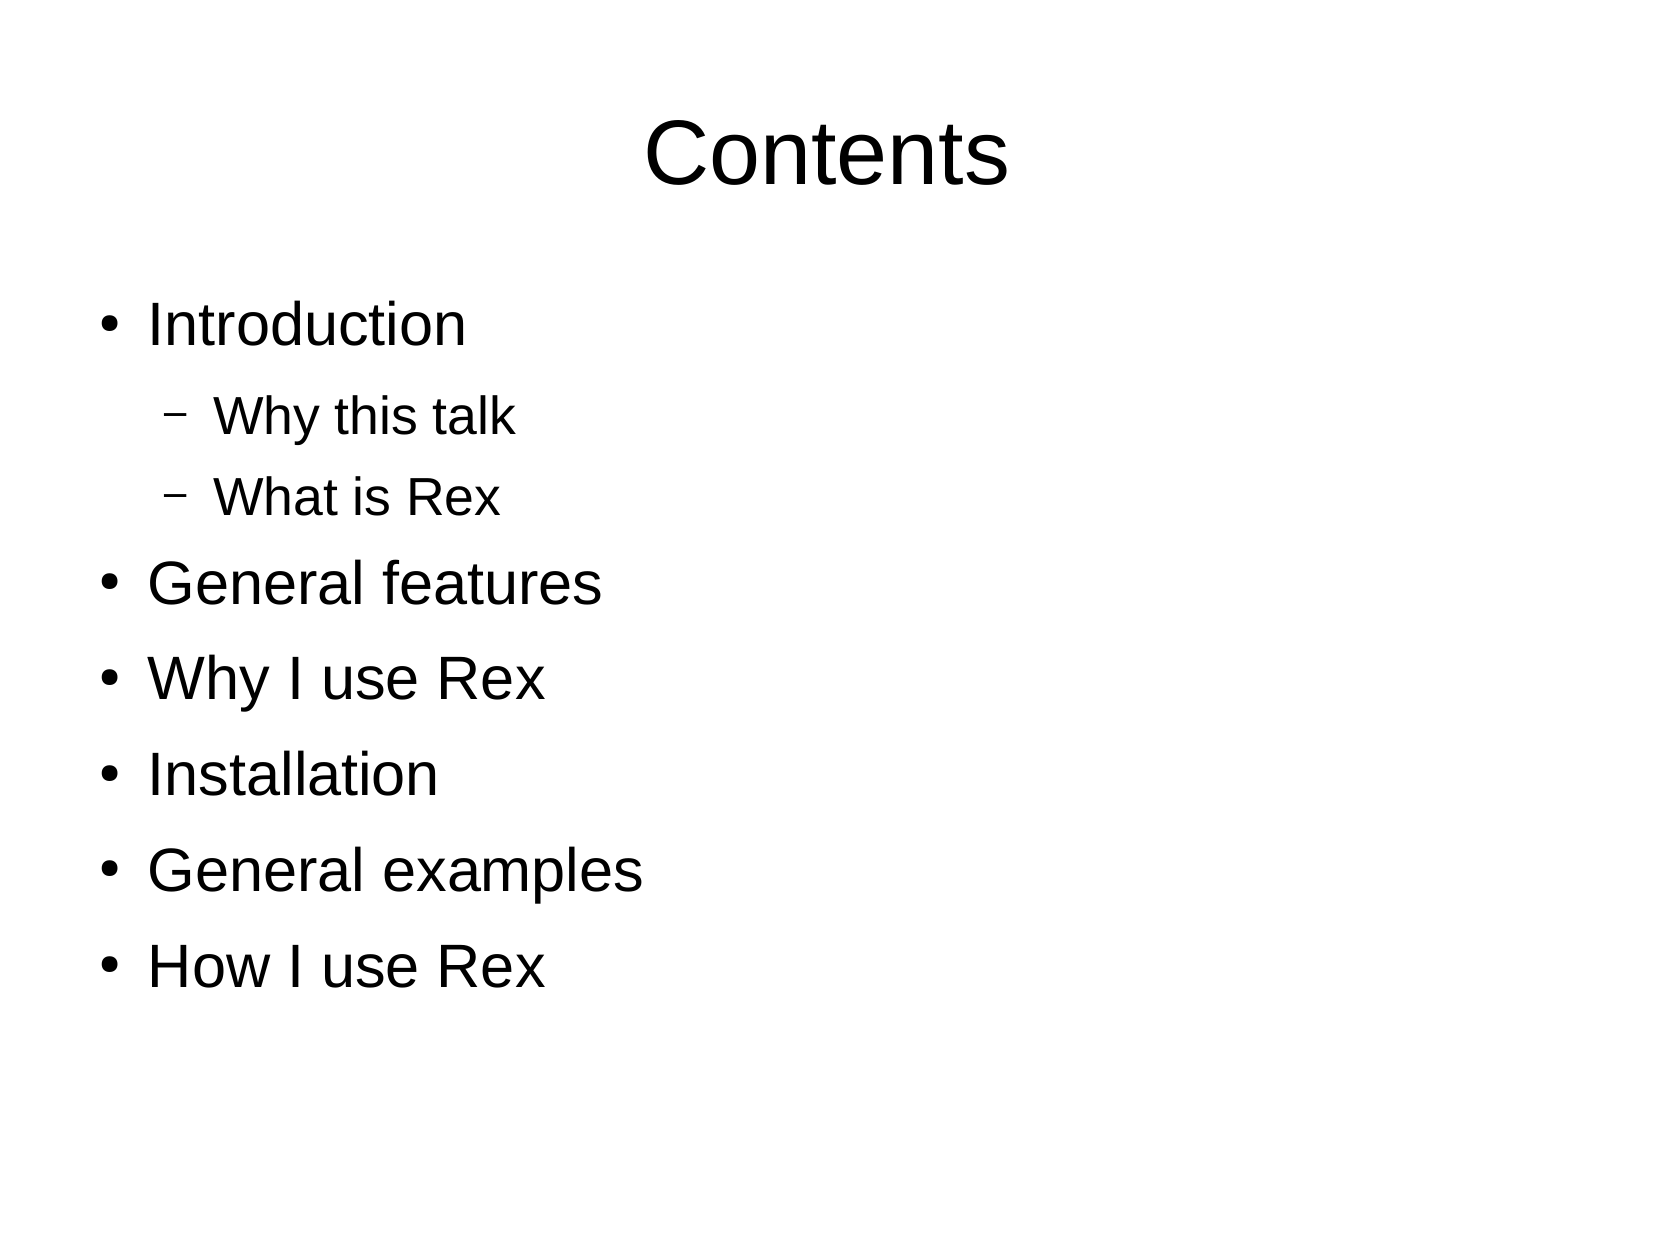

# Contents
Introduction
Why this talk
What is Rex
General features
Why I use Rex
Installation
General examples
How I use Rex